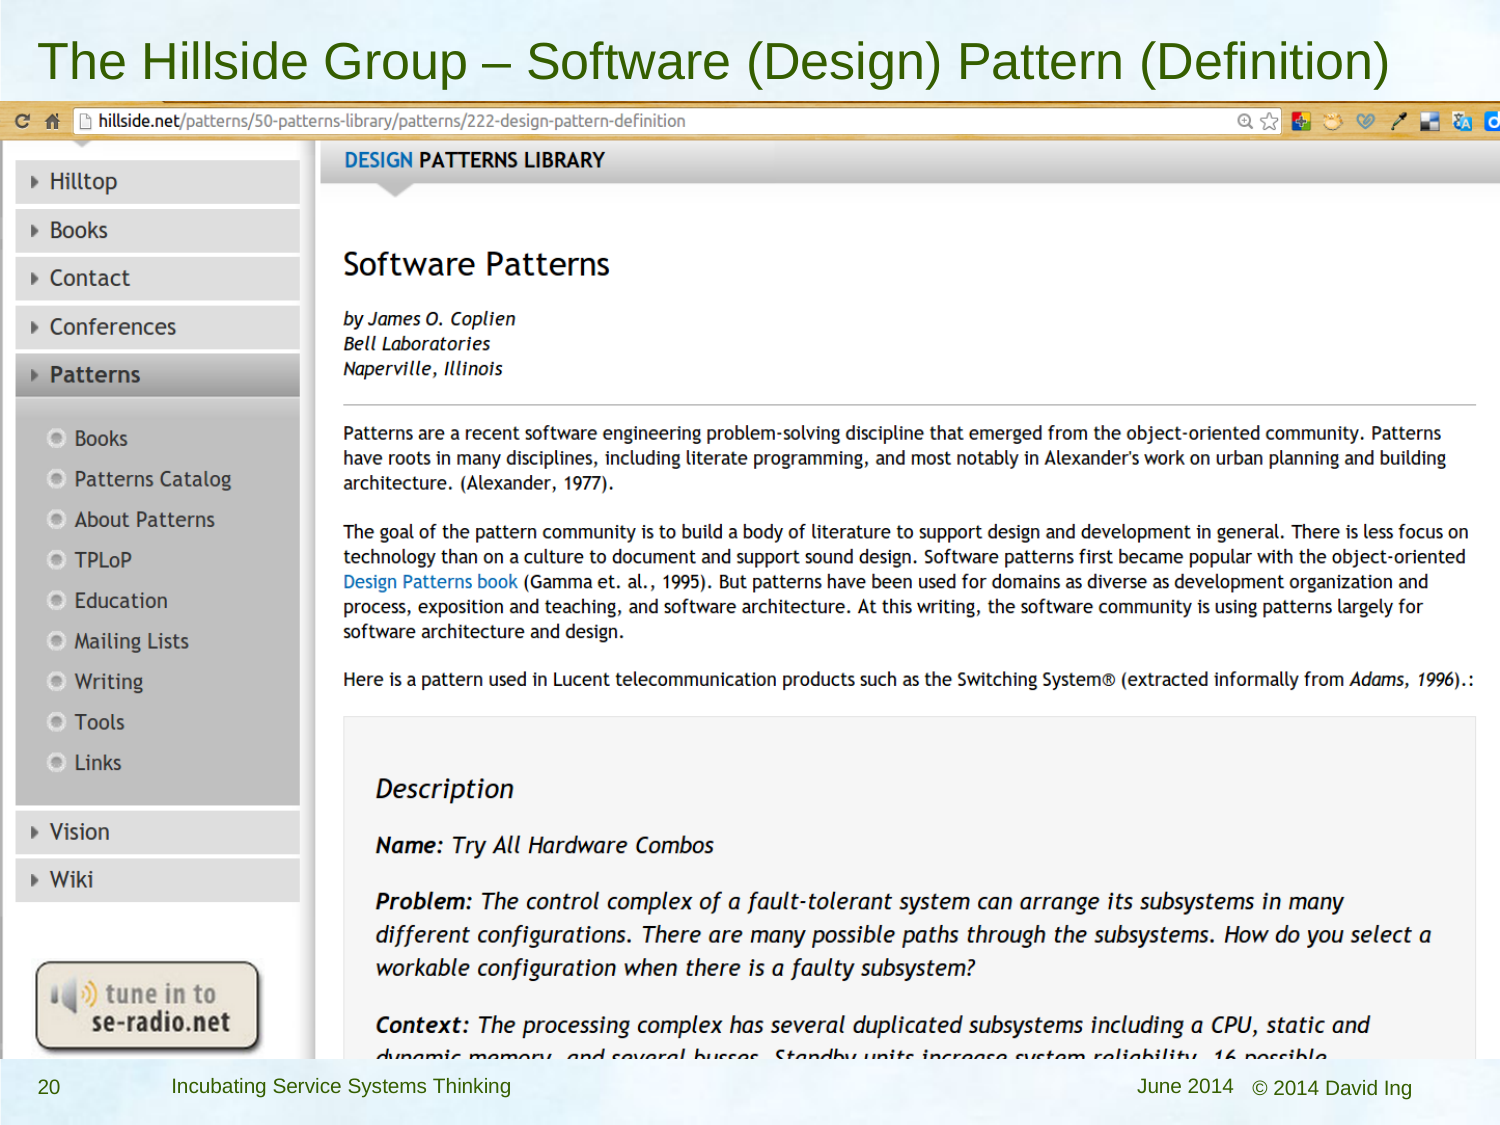

# The Hillside Group – Software (Design) Pattern (Definition)
Source: http://hillside.net/patterns/50-patterns-library/patterns/222-design-pattern-definition
Incubating Service Systems Thinking
June 2014
20